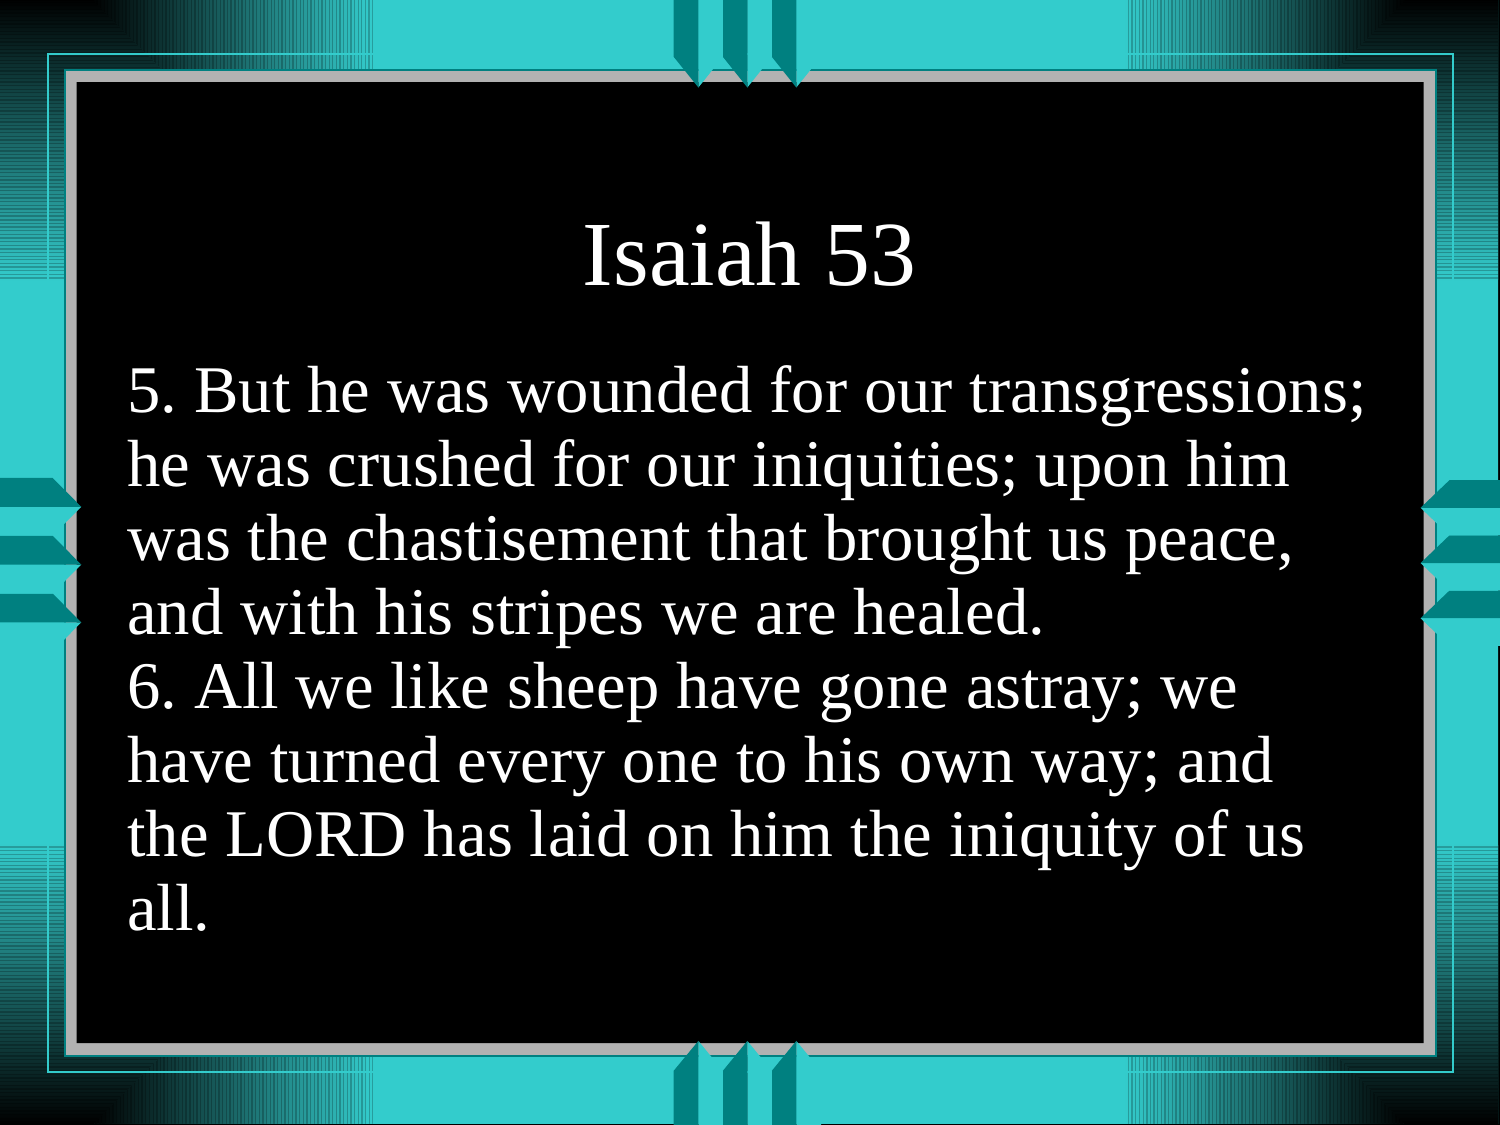

# Isaiah 53
5. But he was wounded for our transgressions; he was crushed for our iniquities; upon him was the chastisement that brought us peace, and with his stripes we are healed.
6. All we like sheep have gone astray; we have turned every one to his own way; and the LORD has laid on him the iniquity of us all.